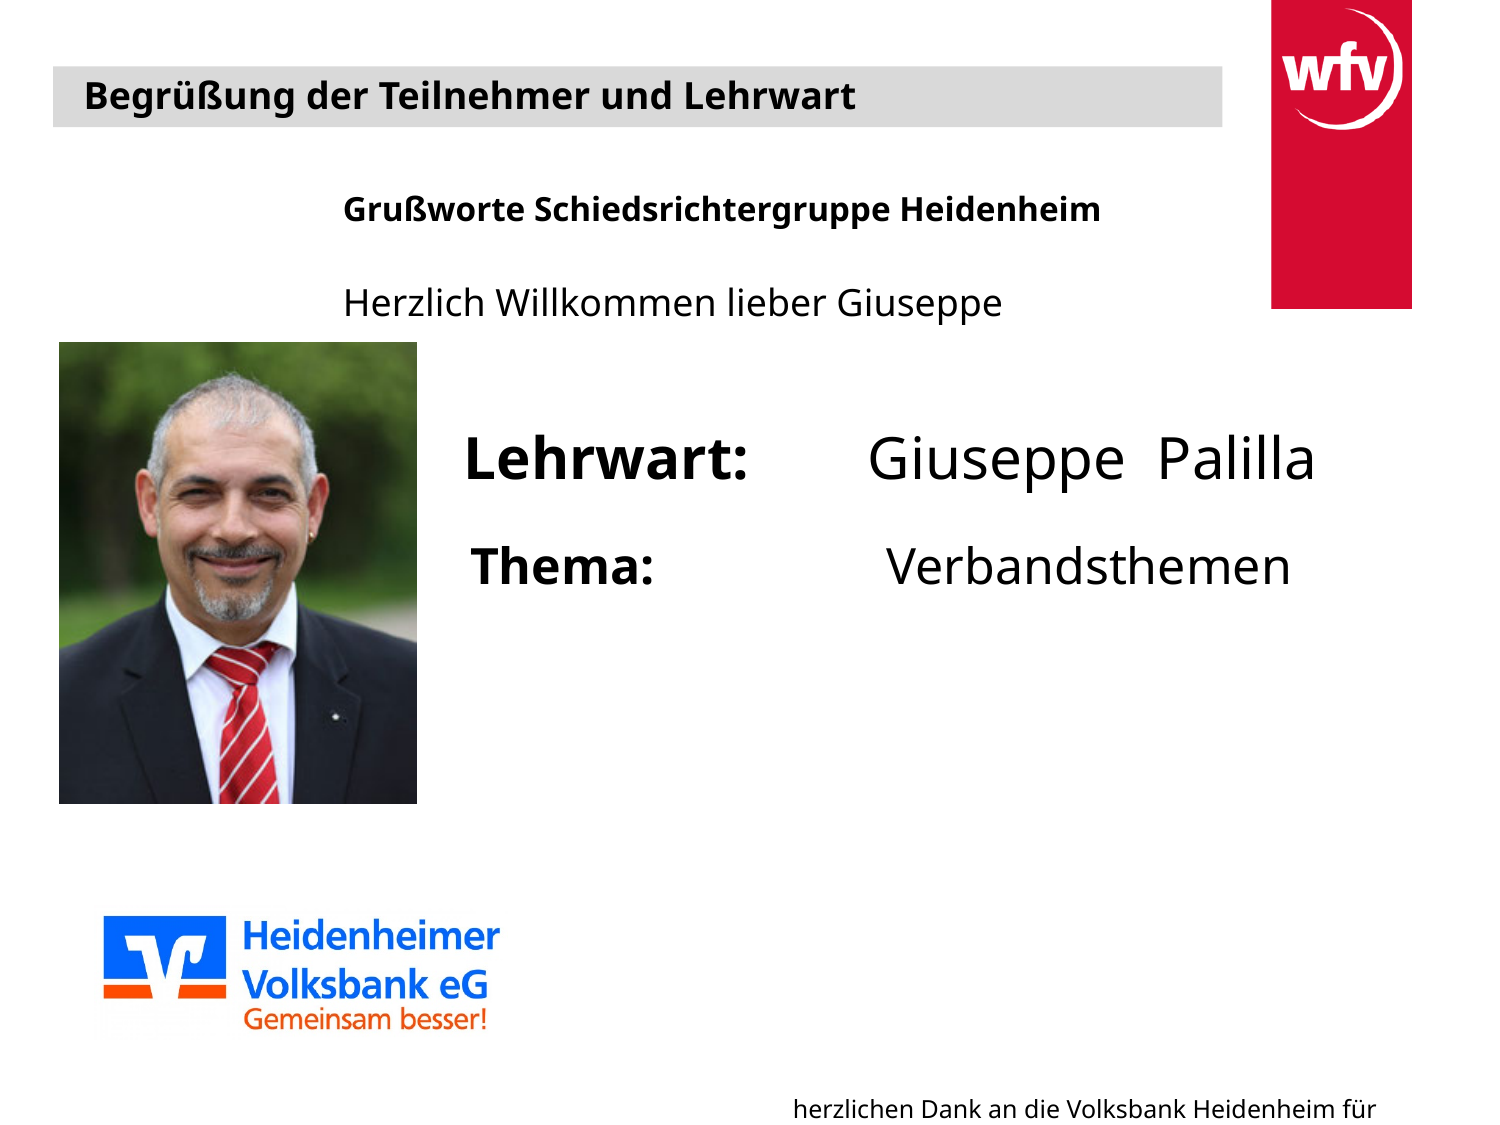

Begrüßung der Teilnehmer und Lehrwart
Grußworte Schiedsrichtergruppe Heidenheim
Herzlich Willkommen lieber Giuseppe
	 Lehrwart: 	Giuseppe Palilla
	 Thema: 	 Verbandsthemen
						herzlichen Dank an die Volksbank Heidenheim für die
			 	 Räumlichkeiten und die Bereitstellung